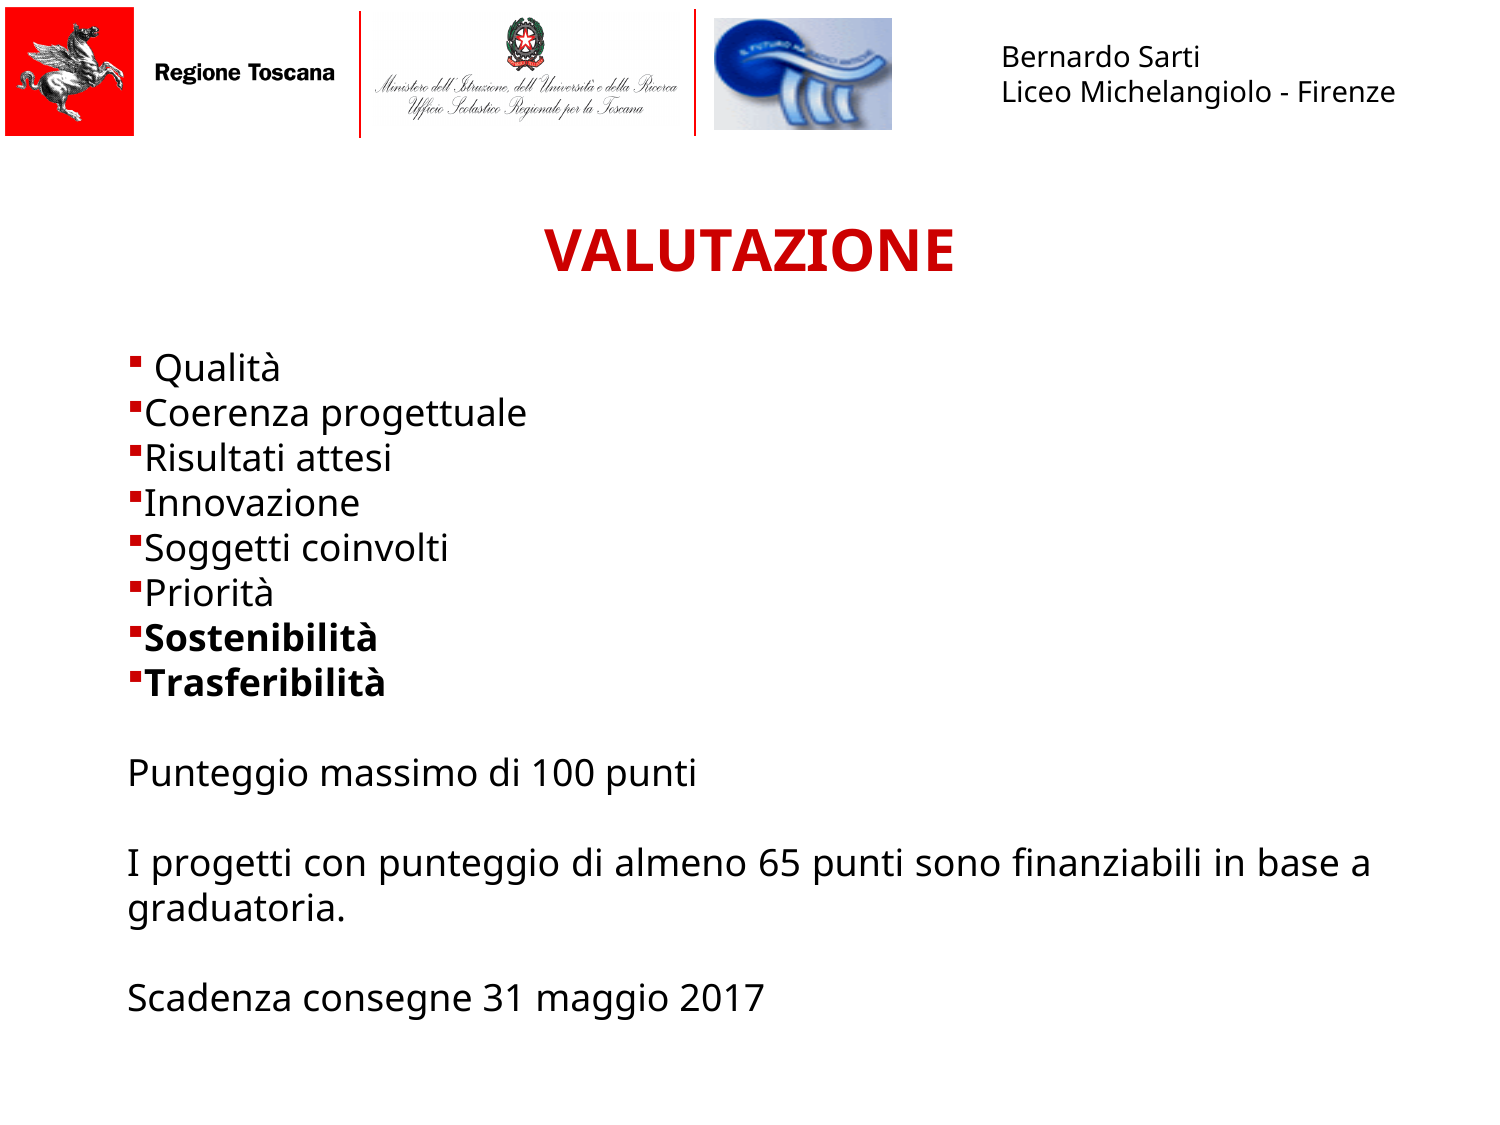

Logo scuola
Bernardo Sarti
Liceo Michelangiolo - Firenze
VALUTAZIONE
 Qualità
Coerenza progettuale
Risultati attesi
Innovazione
Soggetti coinvolti
Priorità
Sostenibilità
Trasferibilità
Punteggio massimo di 100 punti
I progetti con punteggio di almeno 65 punti sono finanziabili in base a graduatoria.
Scadenza consegne 31 maggio 2017